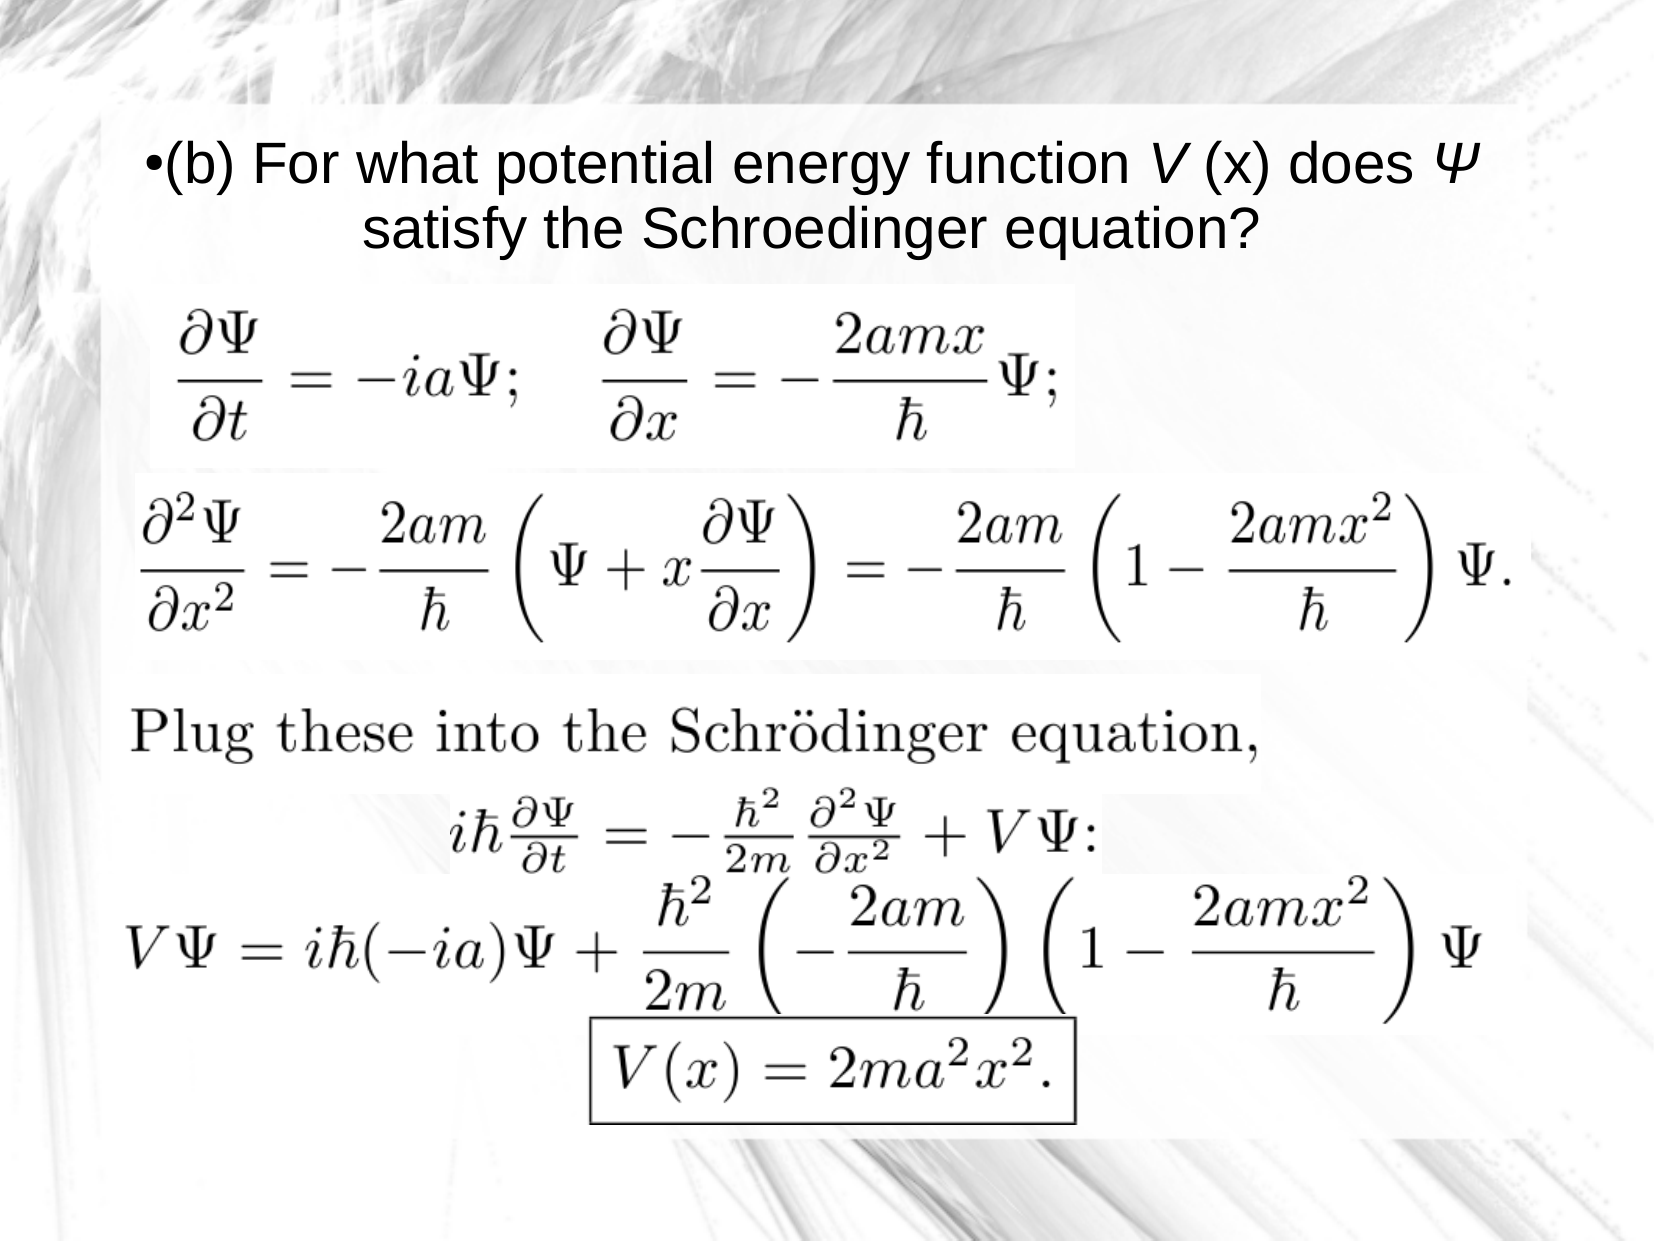

# (b) For what potential energy function V (x) does Ψ satisfy the Schroedinger equation?